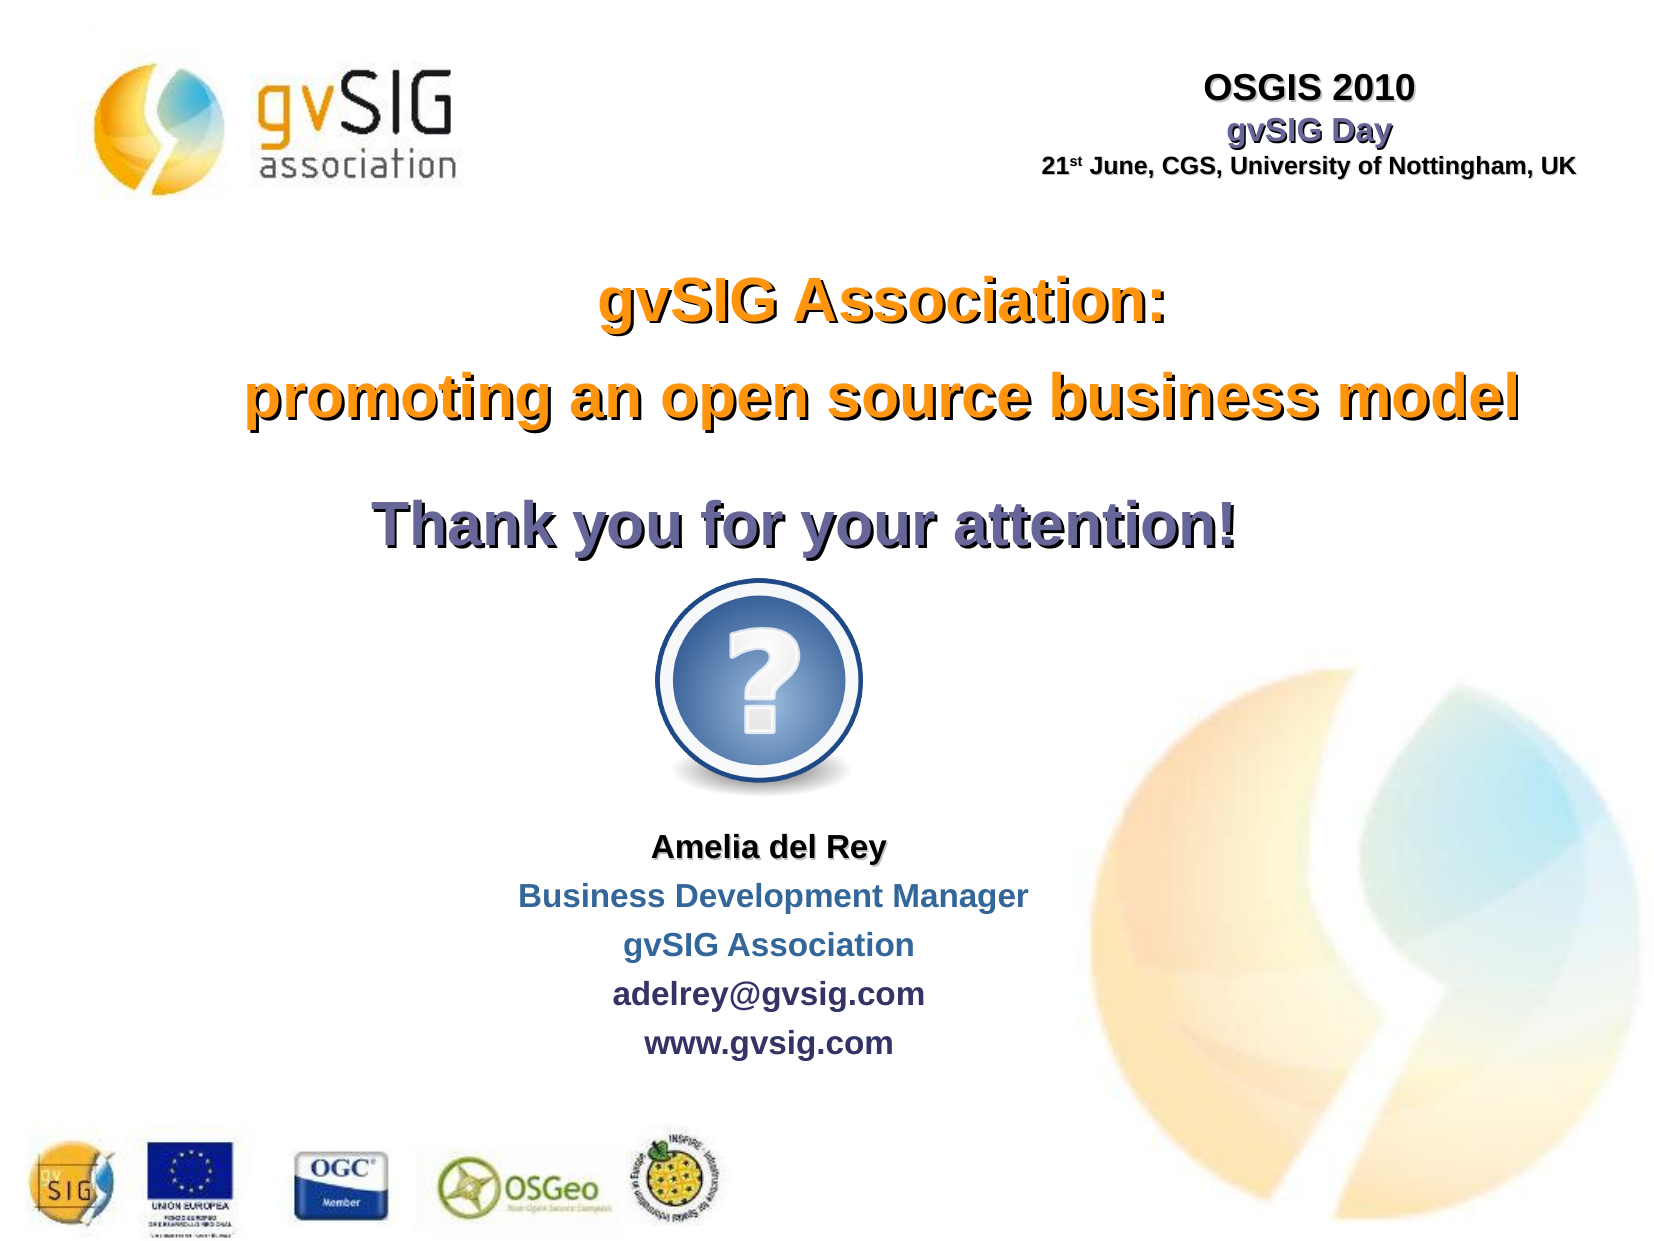

gvSIG Association:
promoting an open source business model
Thank you for your attention!
Amelia del Rey
 Business Development Manager
gvSIG Association
adelrey@gvsig.com
www.gvsig.com